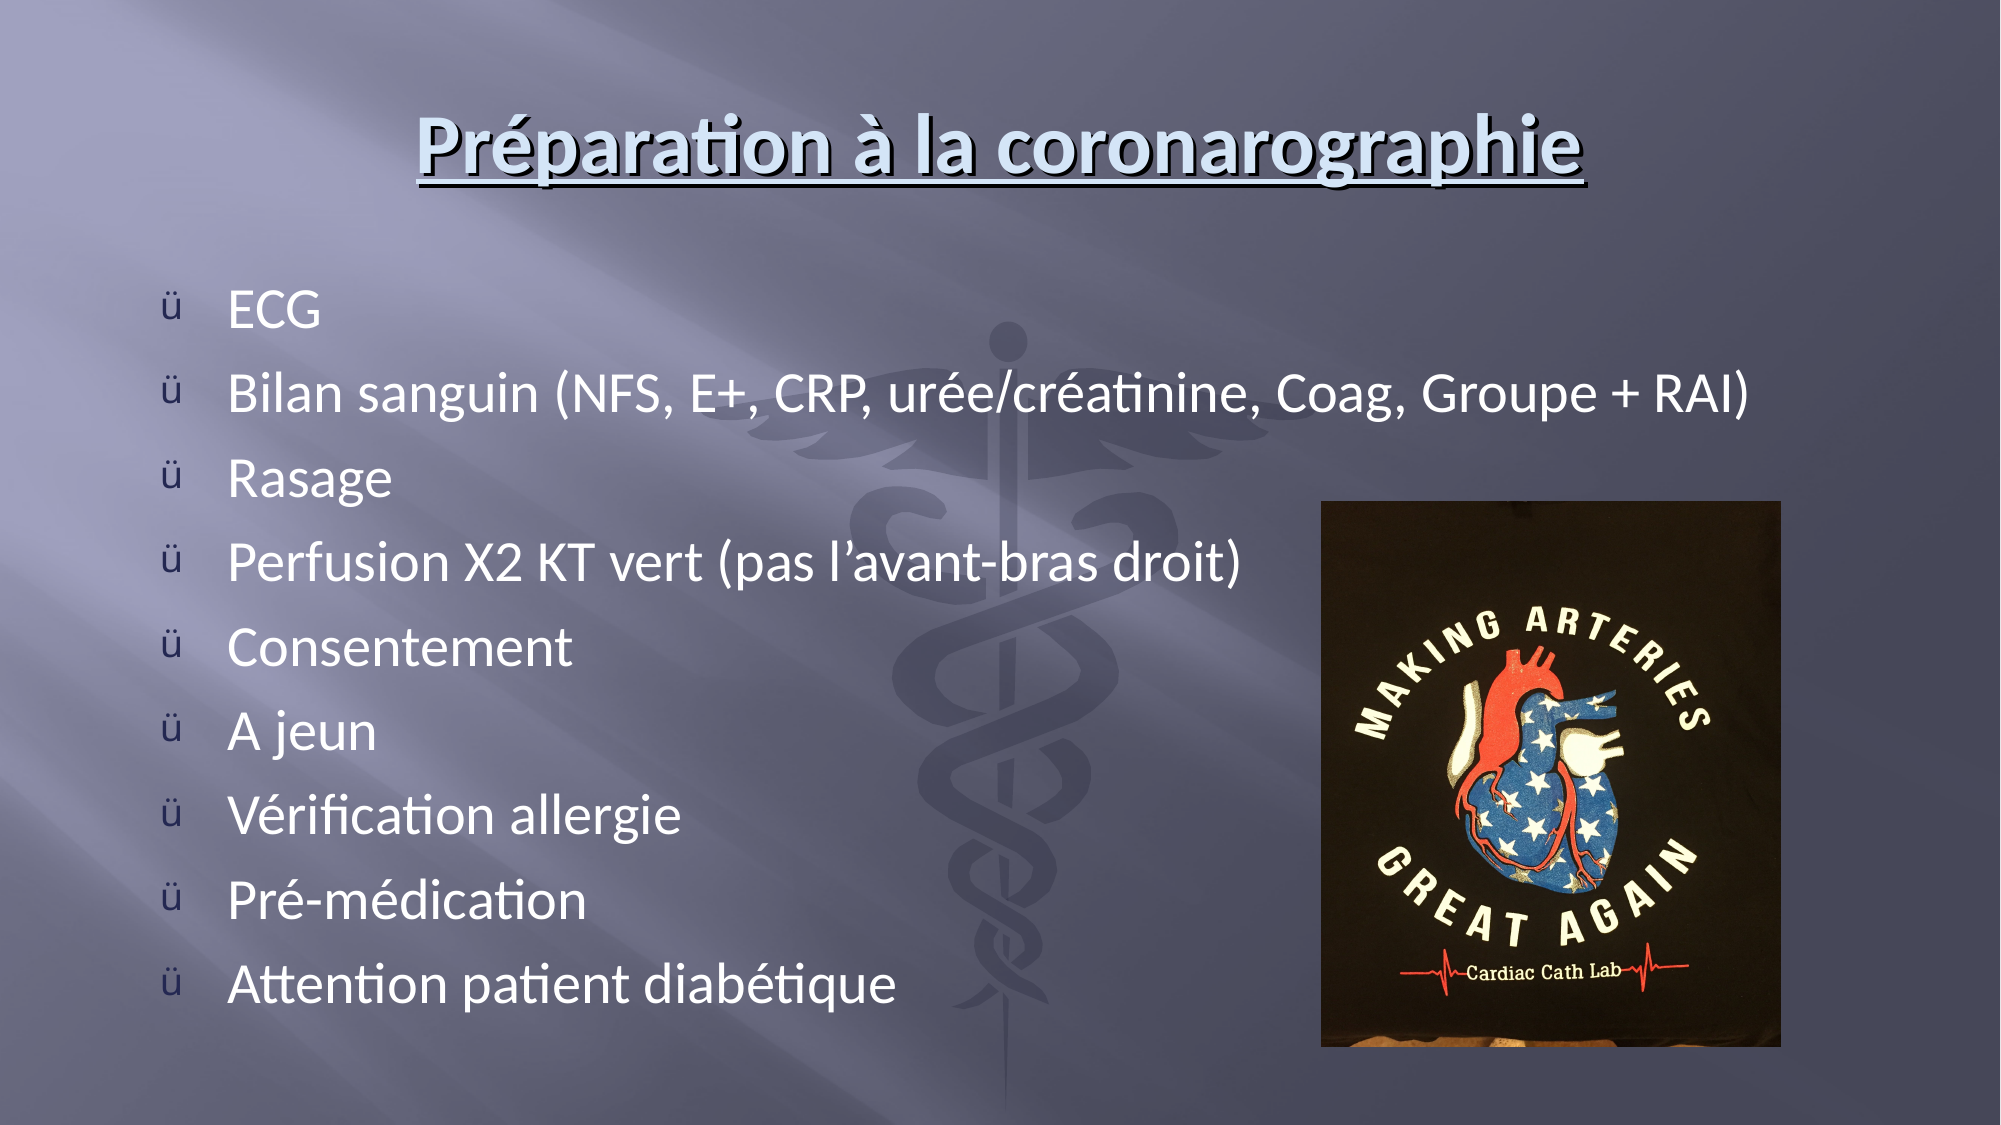

Préparation à la coronarographie
# ECG
Bilan sanguin (NFS, E+, CRP, uréecréatinine, Coag, Groupe + RAI)
Rasage
Perfusion X2 KT vert (pas l’avant-bras droit)
Consentement
A jeun
Vérification allergie
Pré-médication
Attention patient diabétique